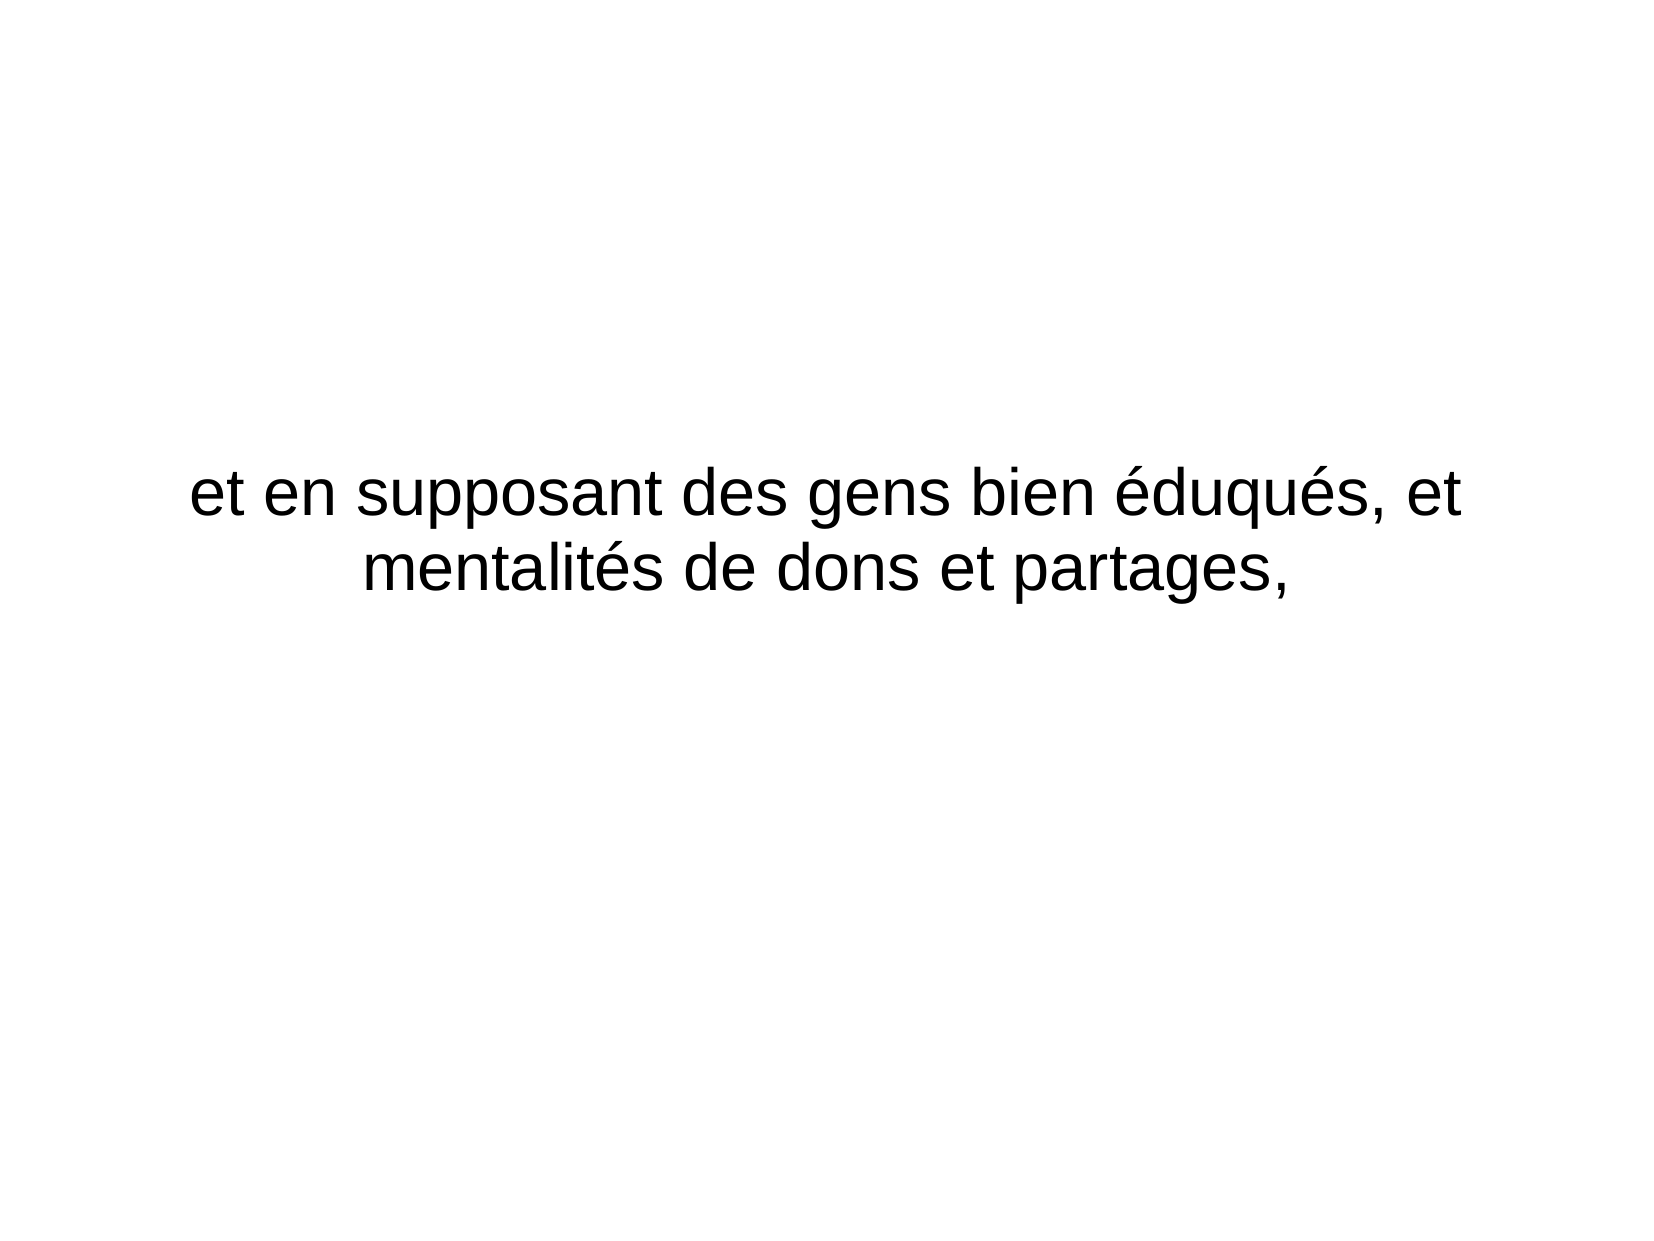

# et en supposant des gens bien éduqués, et mentalités de dons et partages,